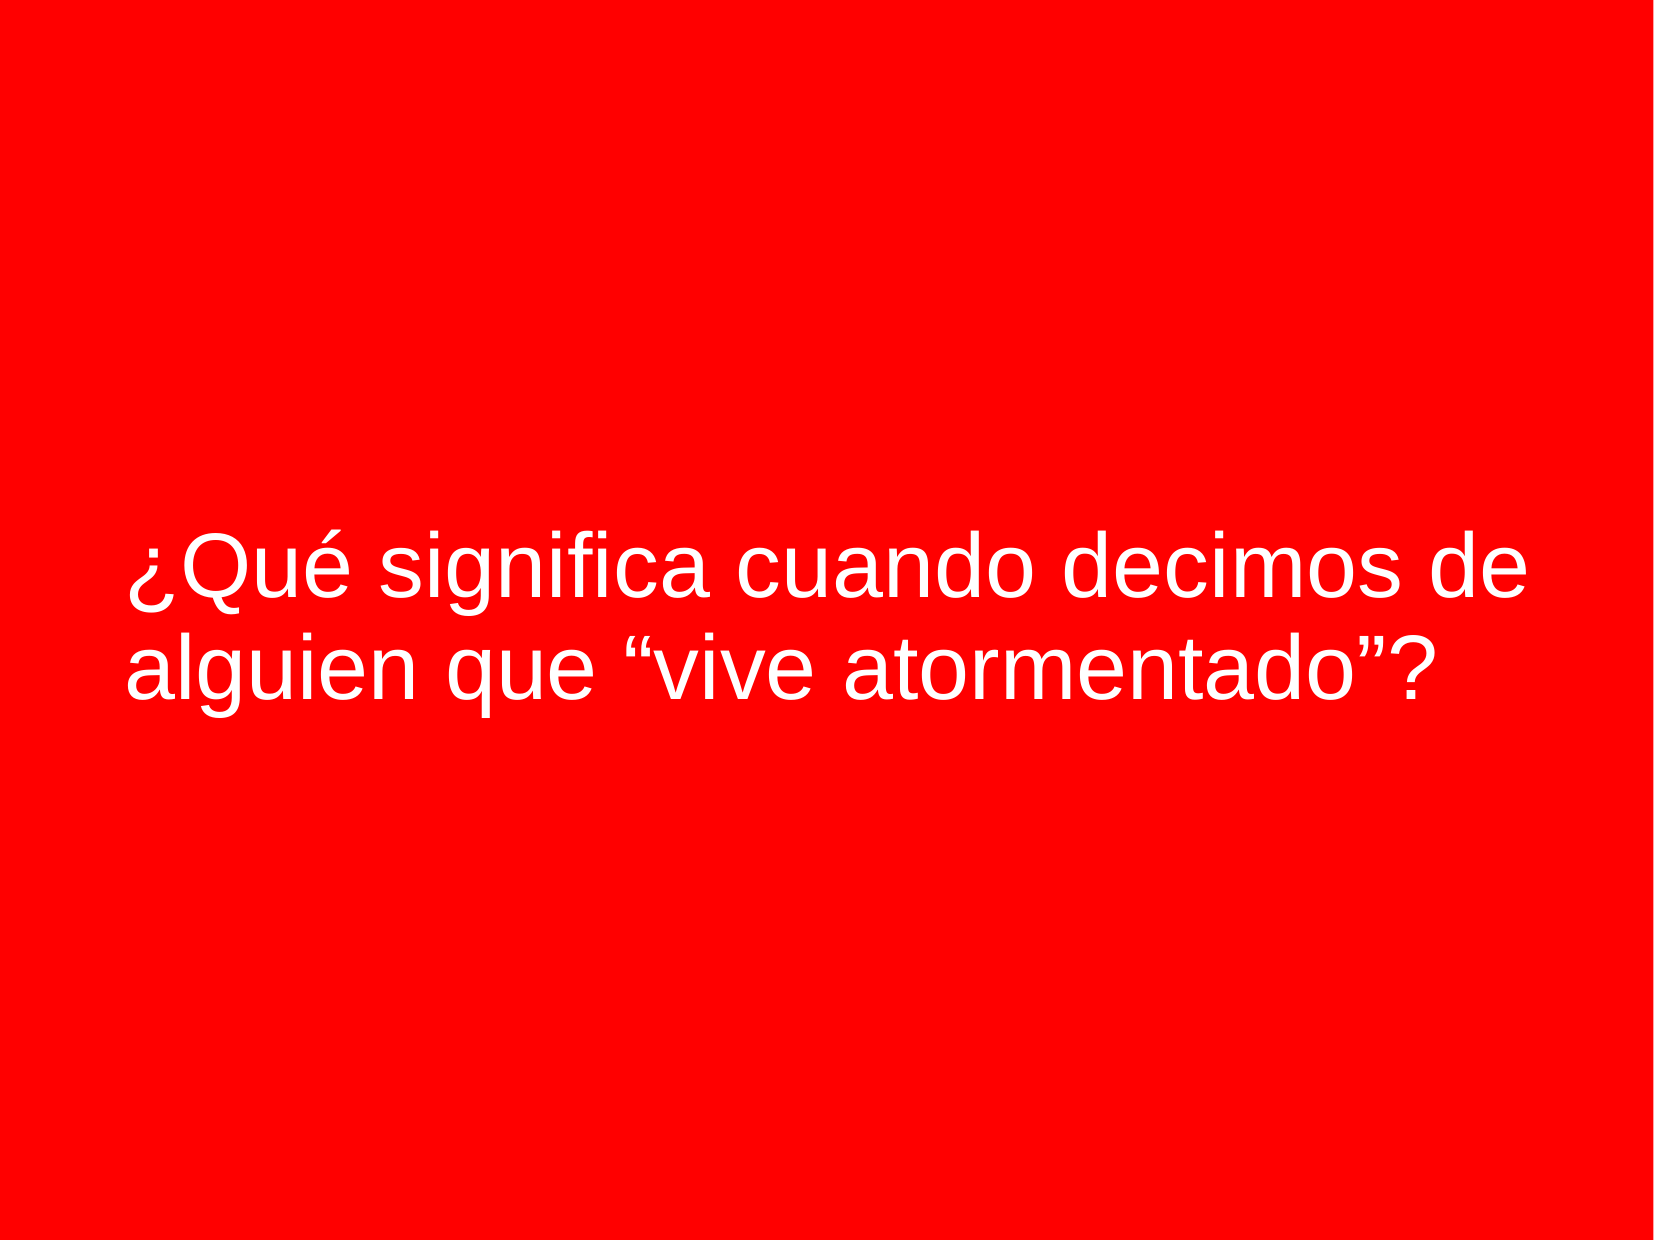

¿Qué significa cuando decimos de alguien que “vive atormentado”?